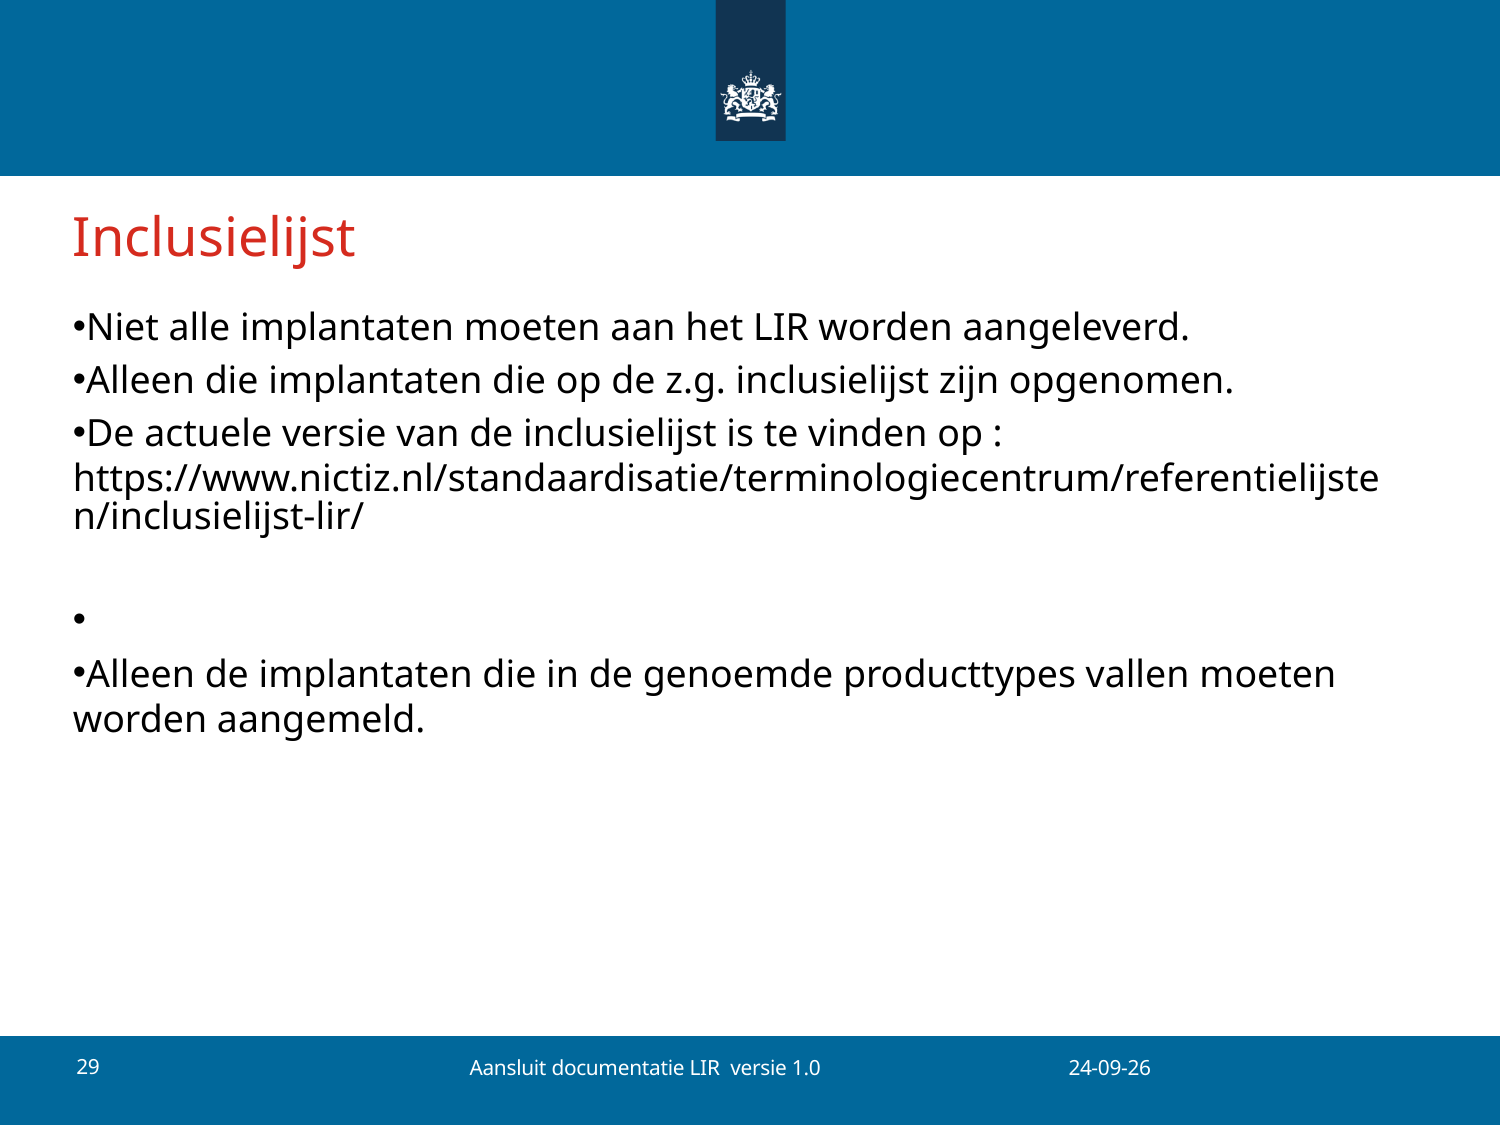

# Inclusielijst
Niet alle implantaten moeten aan het LIR worden aangeleverd.
Alleen die implantaten die op de z.g. inclusielijst zijn opgenomen.
De actuele versie van de inclusielijst is te vinden op : https://www.nictiz.nl/standaardisatie/terminologiecentrum/referentielijsten/inclusielijst-lir/
Alleen de implantaten die in de genoemde producttypes vallen moeten worden aangemeld.
Aansluit documentatie LIR versie 1.0